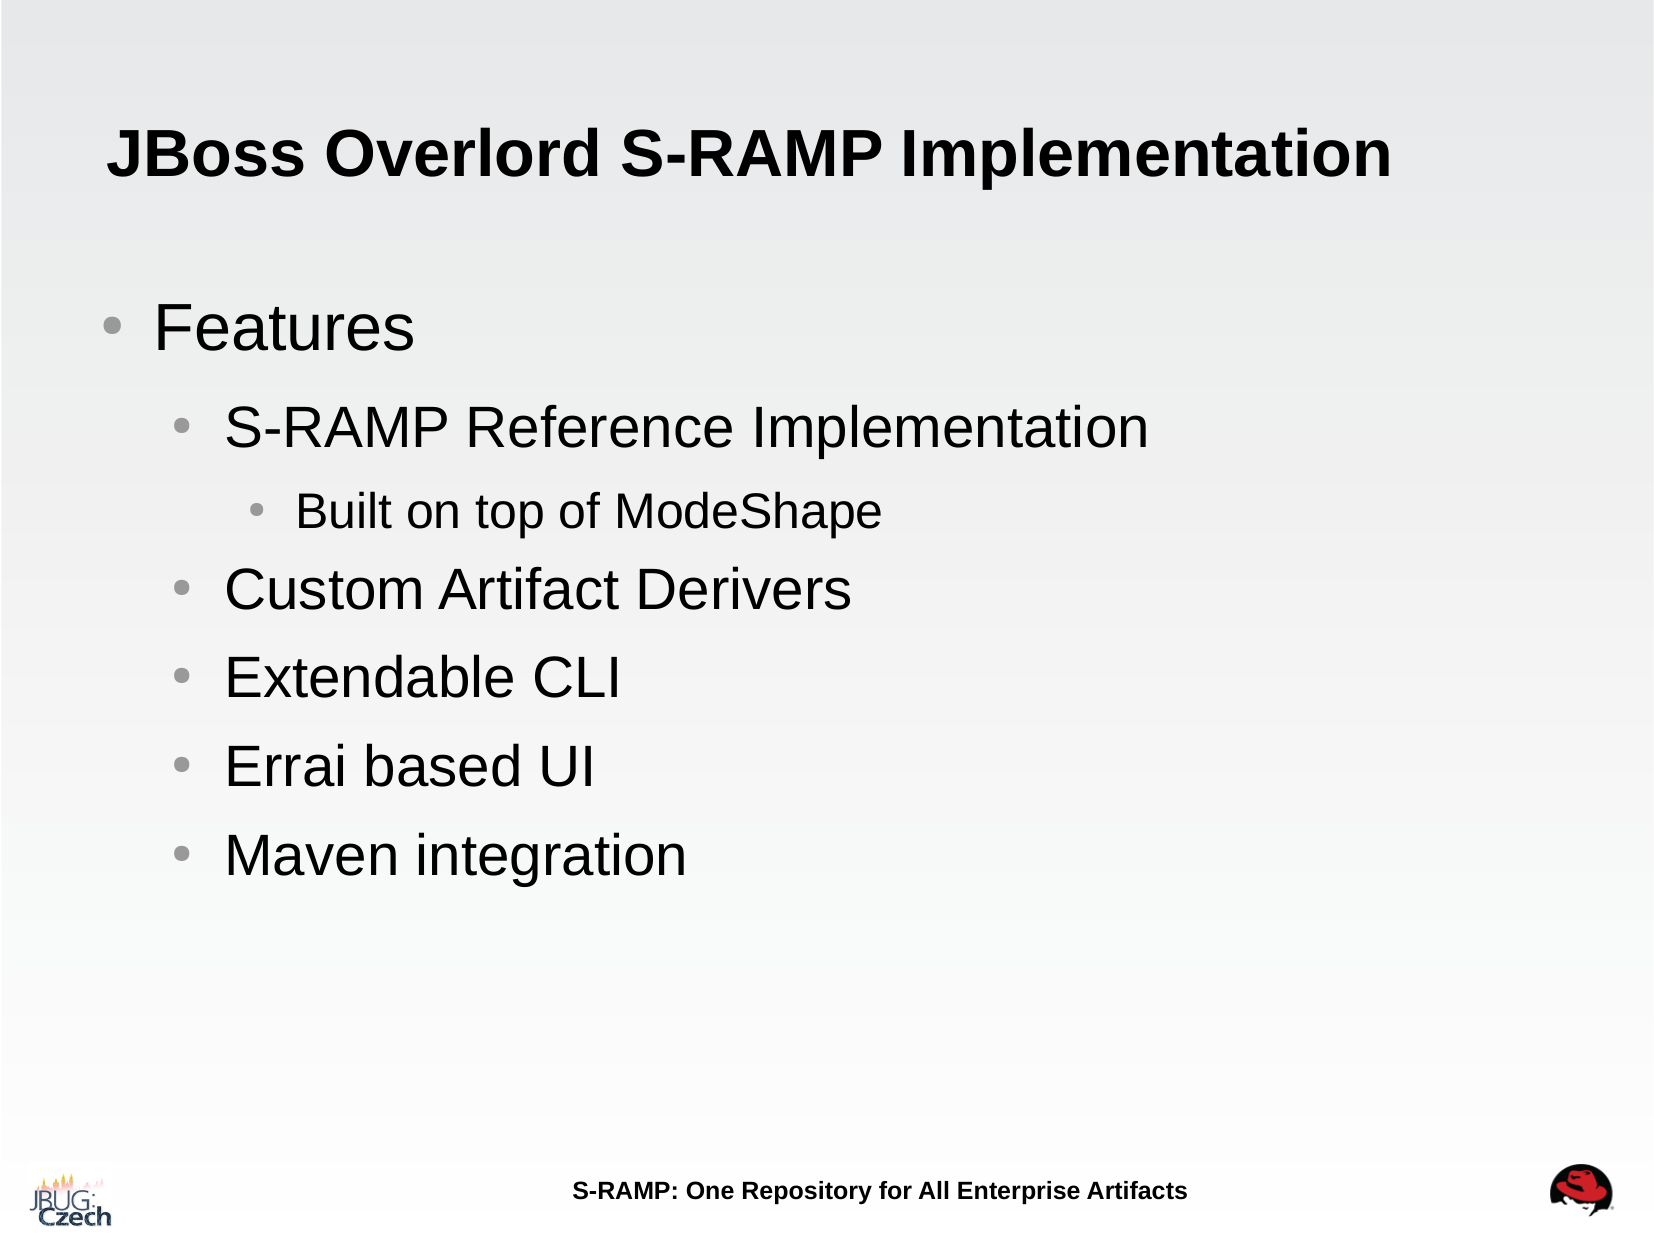

# JBoss Overlord S-RAMP Implementation
Features
S-RAMP Reference Implementation
Built on top of ModeShape
Custom Artifact Derivers
Extendable CLI
Errai based UI
Maven integration